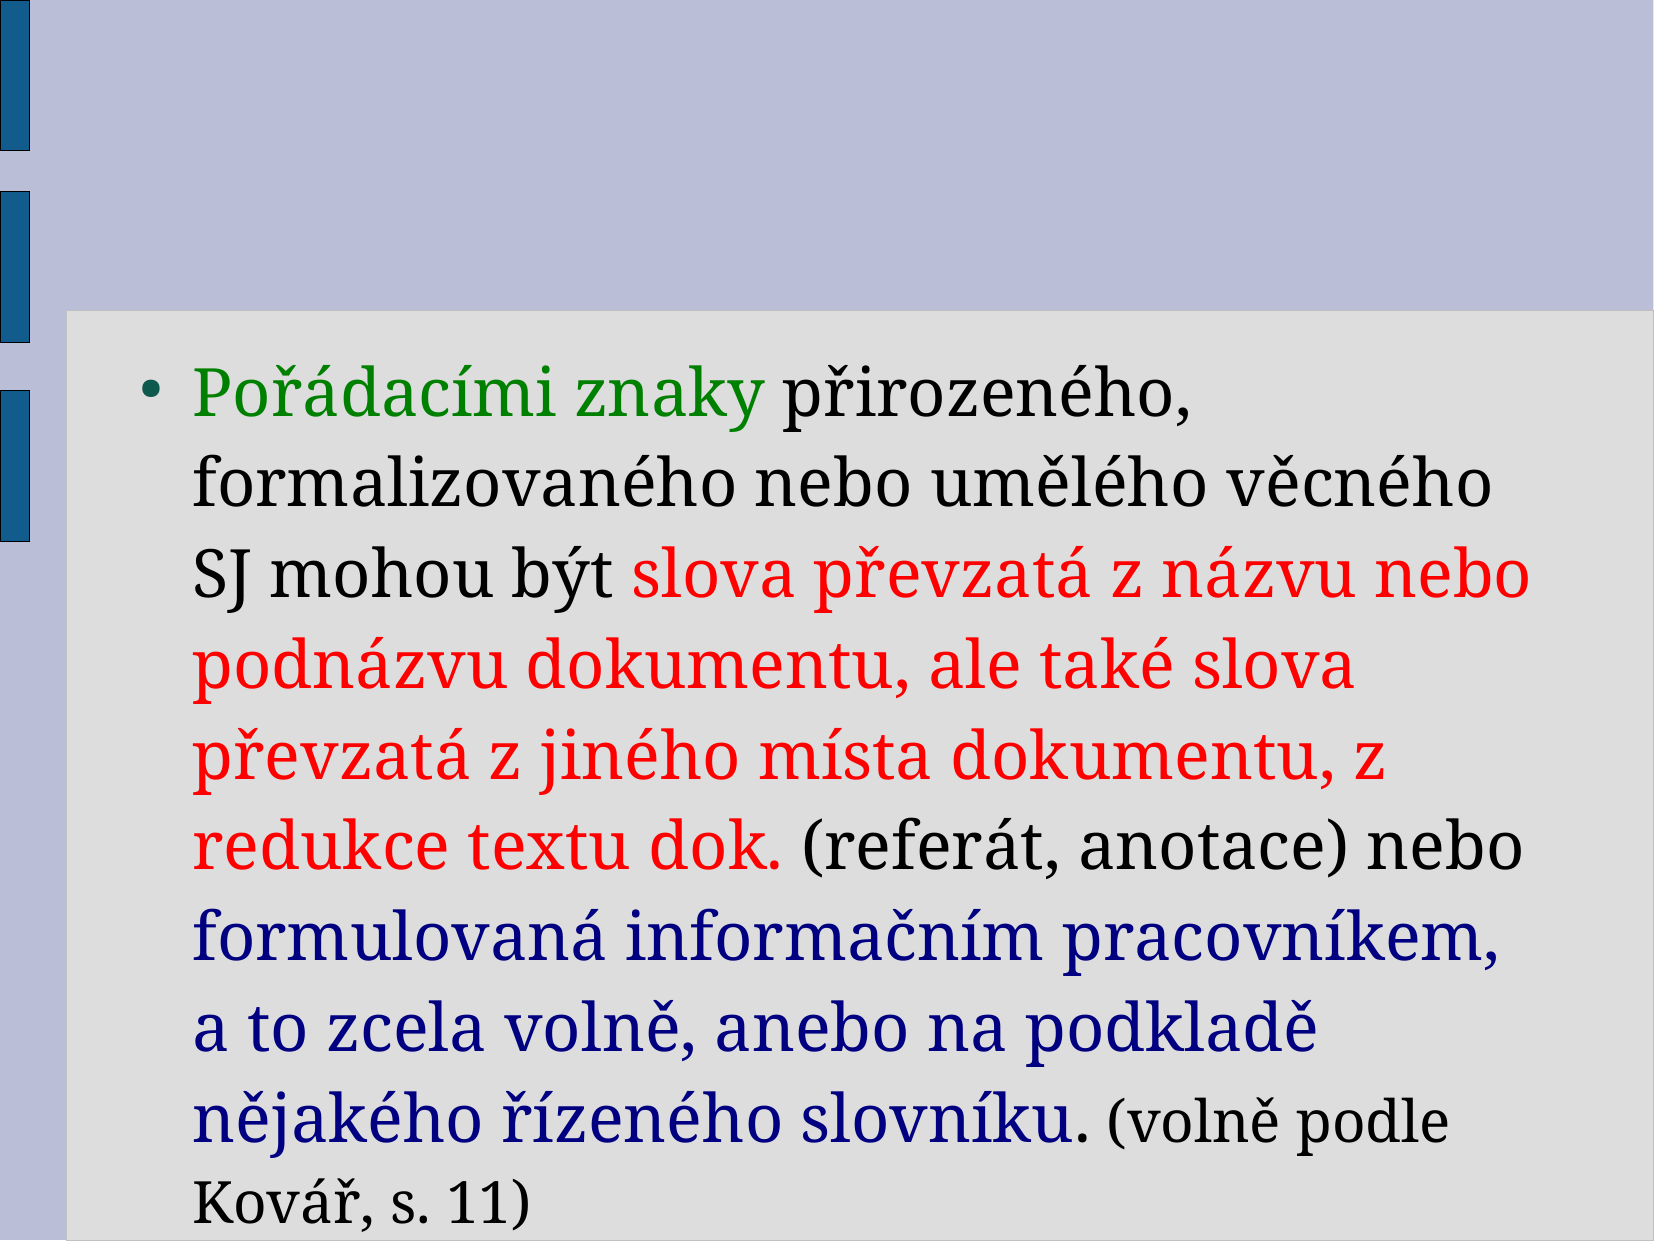

# Pořádacími znaky přirozeného, formalizovaného nebo umělého věcného SJ mohou být slova převzatá z názvu nebo podnázvu dokumentu, ale také slova převzatá z jiného místa dokumentu, z redukce textu dok. (referát, anotace) nebo formulovaná informačním pracovníkem, a to zcela volně, anebo na podkladě nějakého řízeného slovníku. (volně podle Kovář, s. 11)